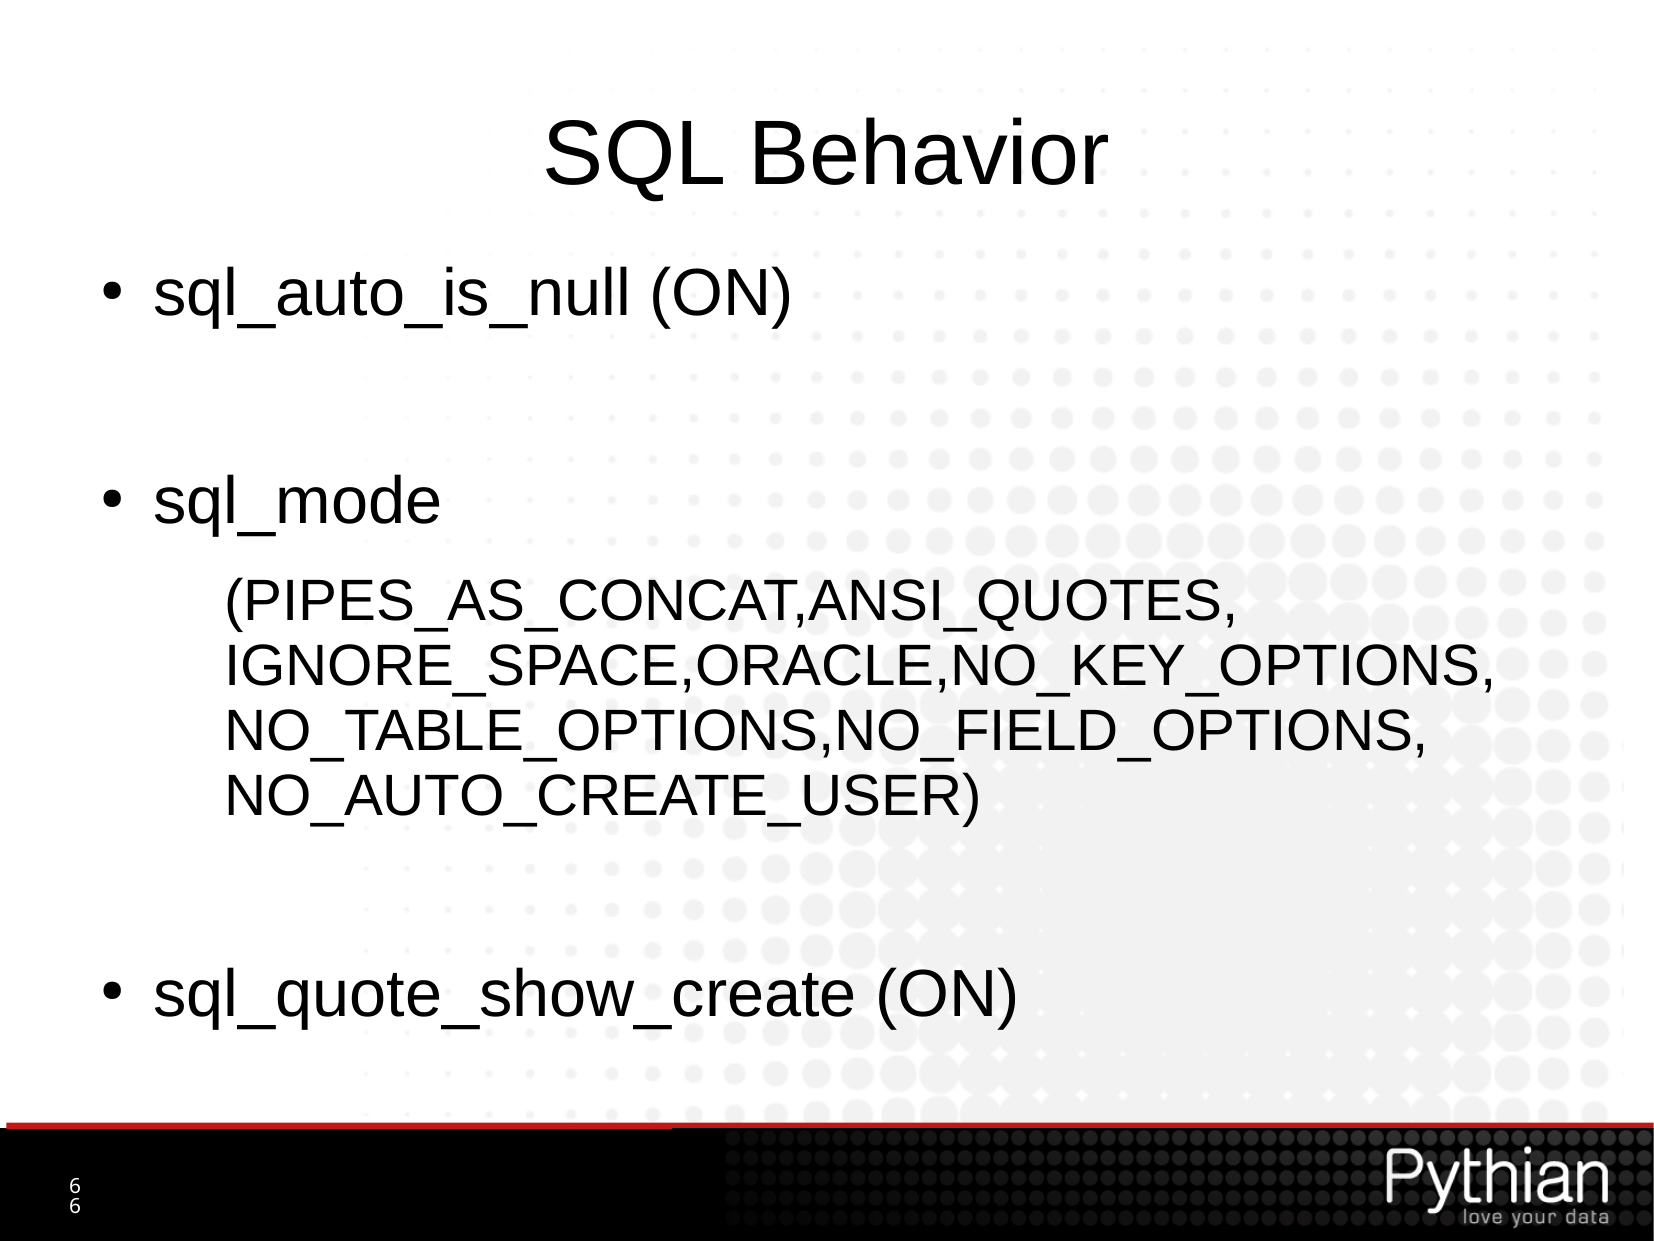

# SQL Behavior
sql_auto_is_null (ON)
sql_mode
(PIPES_AS_CONCAT,ANSI_QUOTES, IGNORE_SPACE,ORACLE,NO_KEY_OPTIONS, NO_TABLE_OPTIONS,NO_FIELD_OPTIONS, NO_AUTO_CREATE_USER)
sql_quote_show_create (ON)